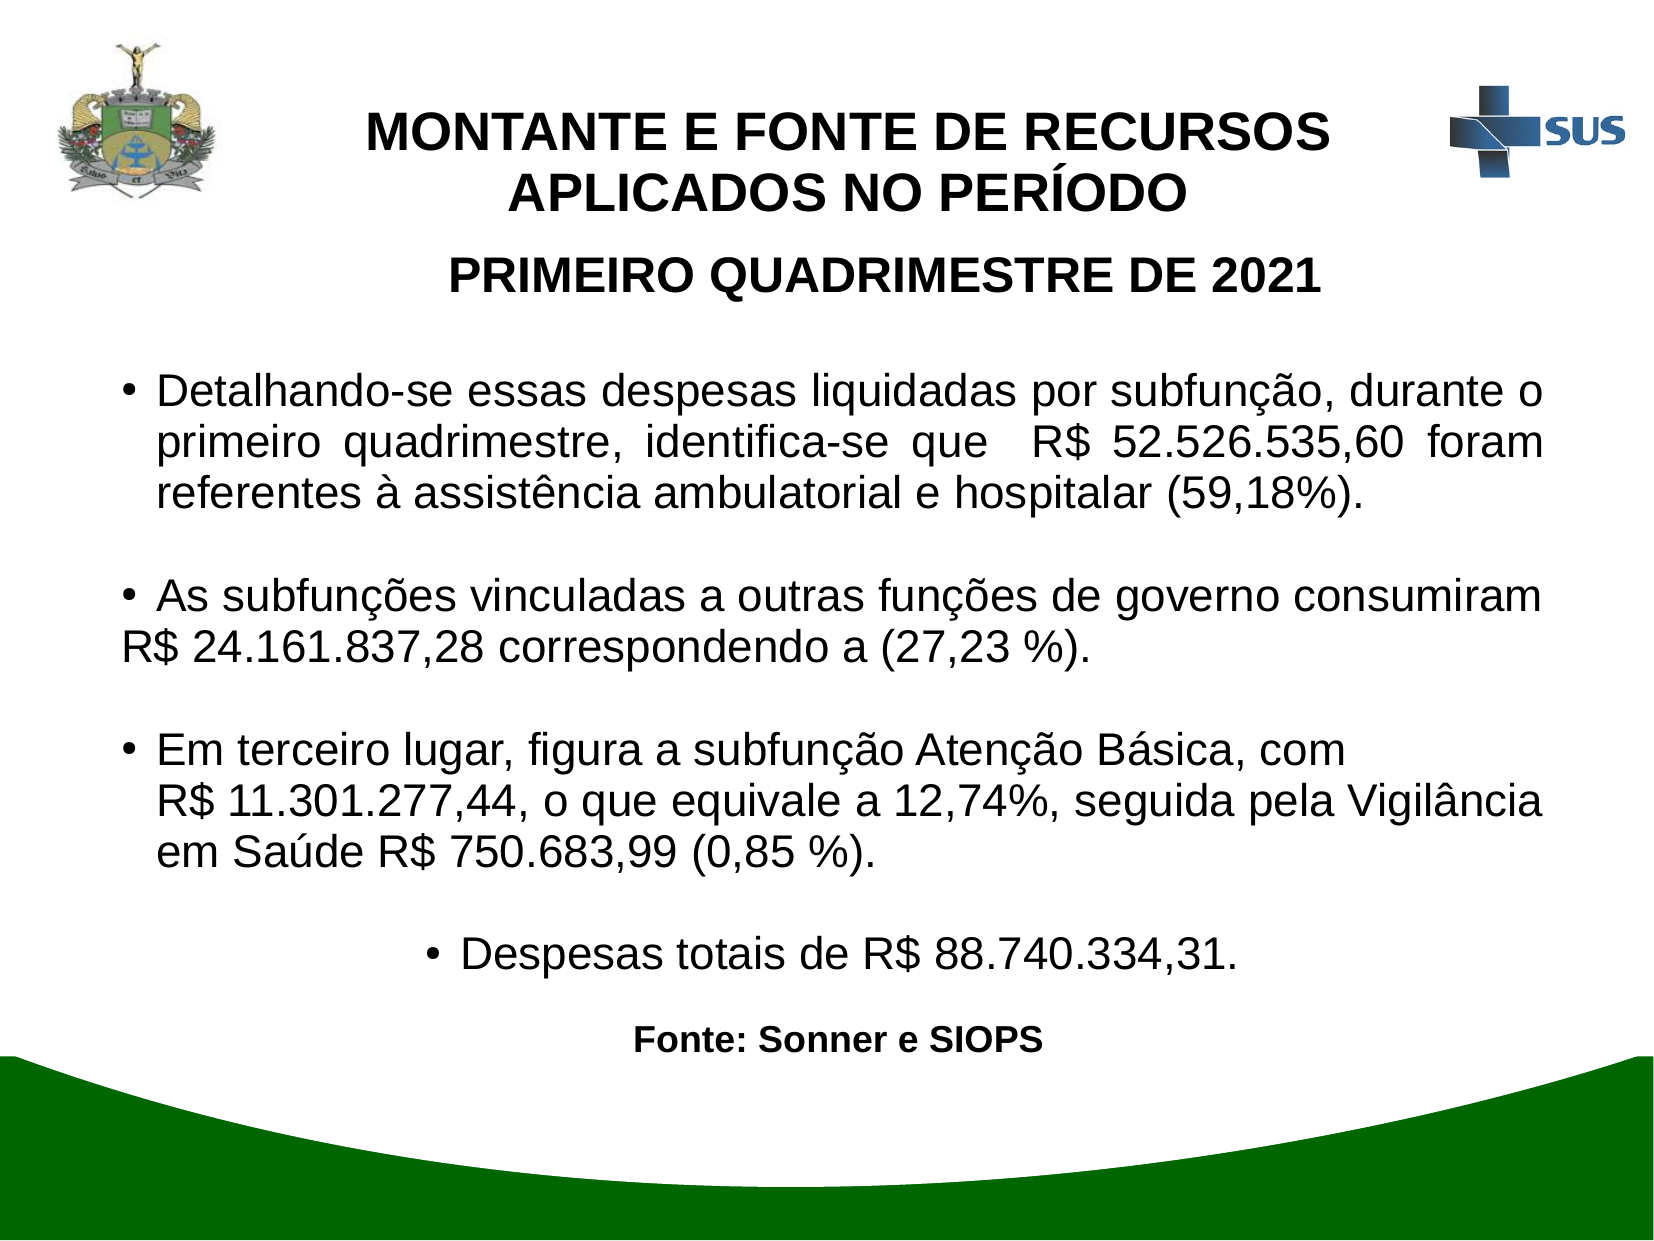

MONTANTE E FONTE DE RECURSOS APLICADOS NO PERÍODO
PRIMEIRO QUADRIMESTRE DE 2021
Detalhando-se essas despesas liquidadas por subfunção, durante o primeiro quadrimestre, identifica-se que R$ 52.526.535,60 foram referentes à assistência ambulatorial e hospitalar (59,18%).
As subfunções vinculadas a outras funções de governo consumiram
R$ 24.161.837,28 correspondendo a (27,23 %).
Em terceiro lugar, figura a subfunção Atenção Básica, com
R$ 11.301.277,44, o que equivale a 12,74%, seguida pela Vigilância em Saúde R$ 750.683,99 (0,85 %).
Despesas totais de R$ 88.740.334,31.
Fonte: Sonner e SIOPS